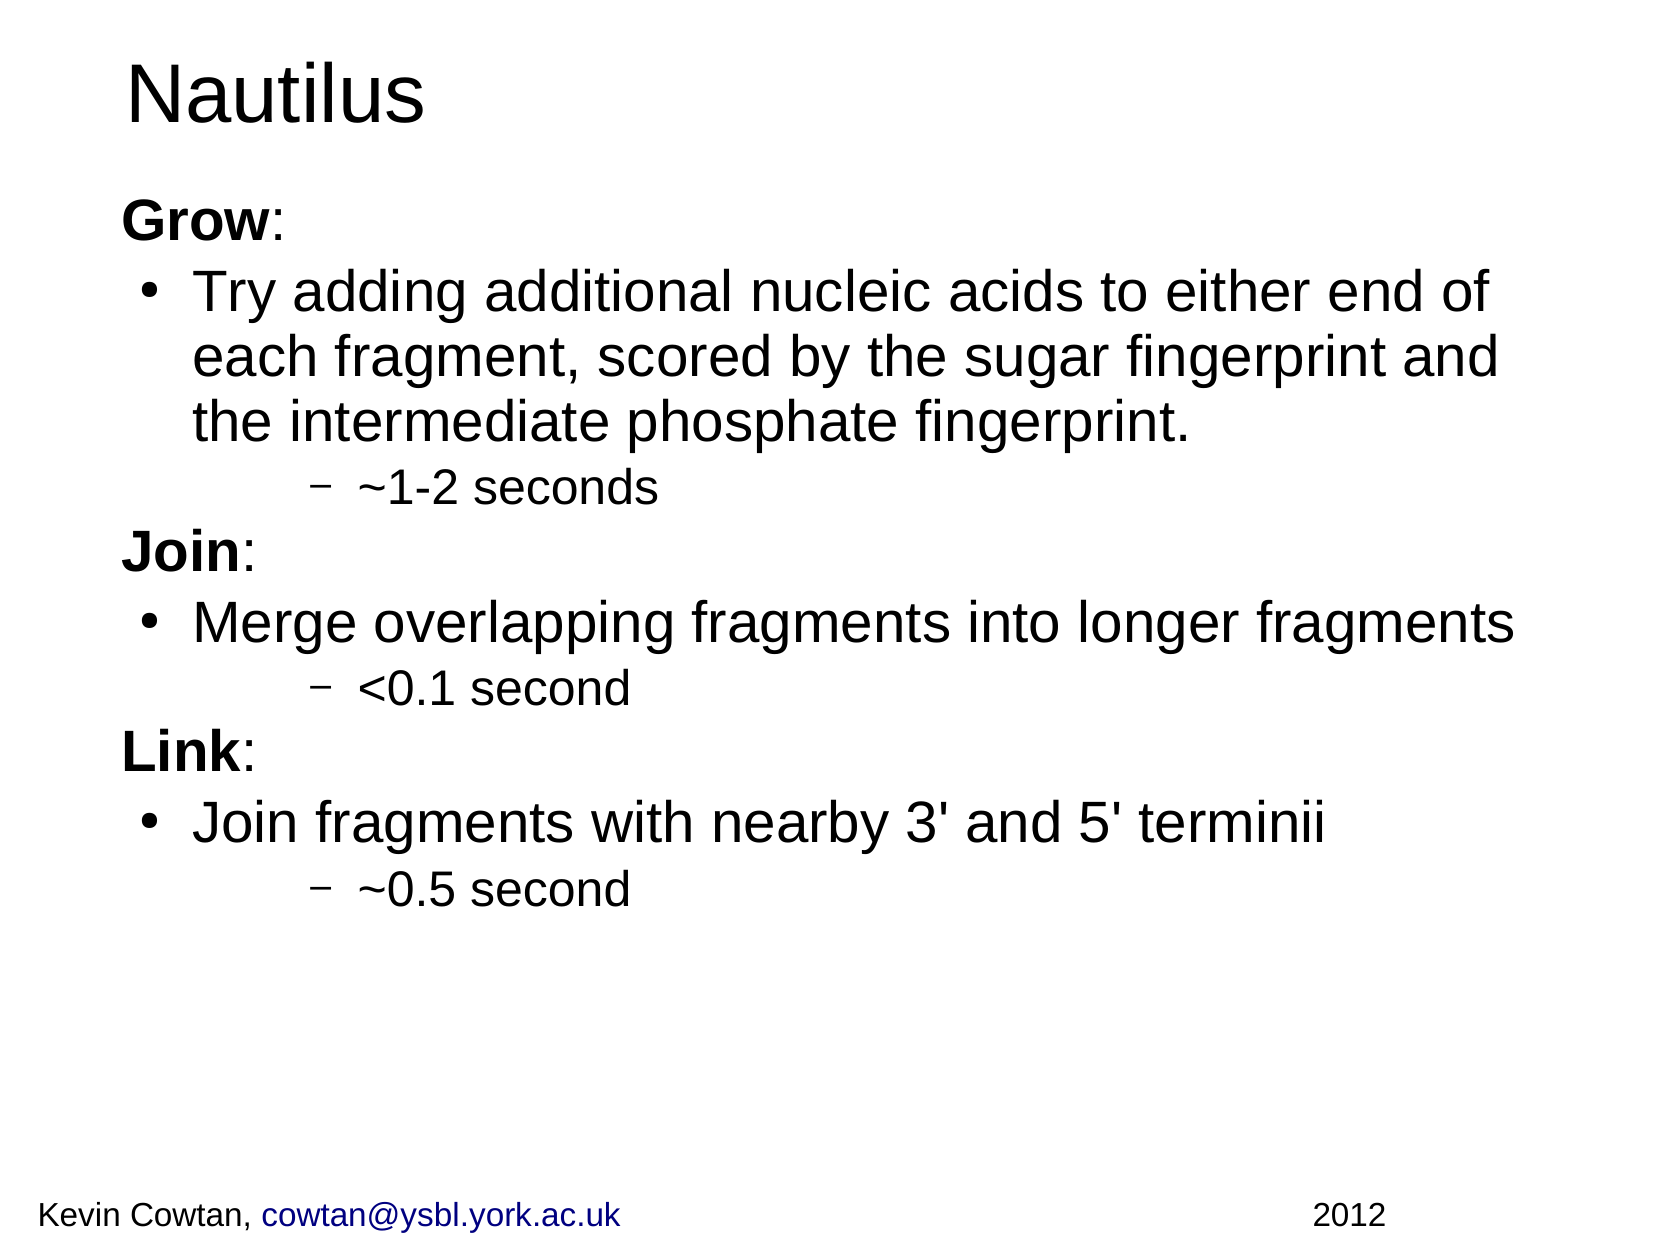

# Nautilus
Grow:
Try adding additional nucleic acids to either end of each fragment, scored by the sugar fingerprint and the intermediate phosphate fingerprint.
~1-2 seconds
Join:
Merge overlapping fragments into longer fragments
<0.1 second
Link:
Join fragments with nearby 3' and 5' terminii
~0.5 second